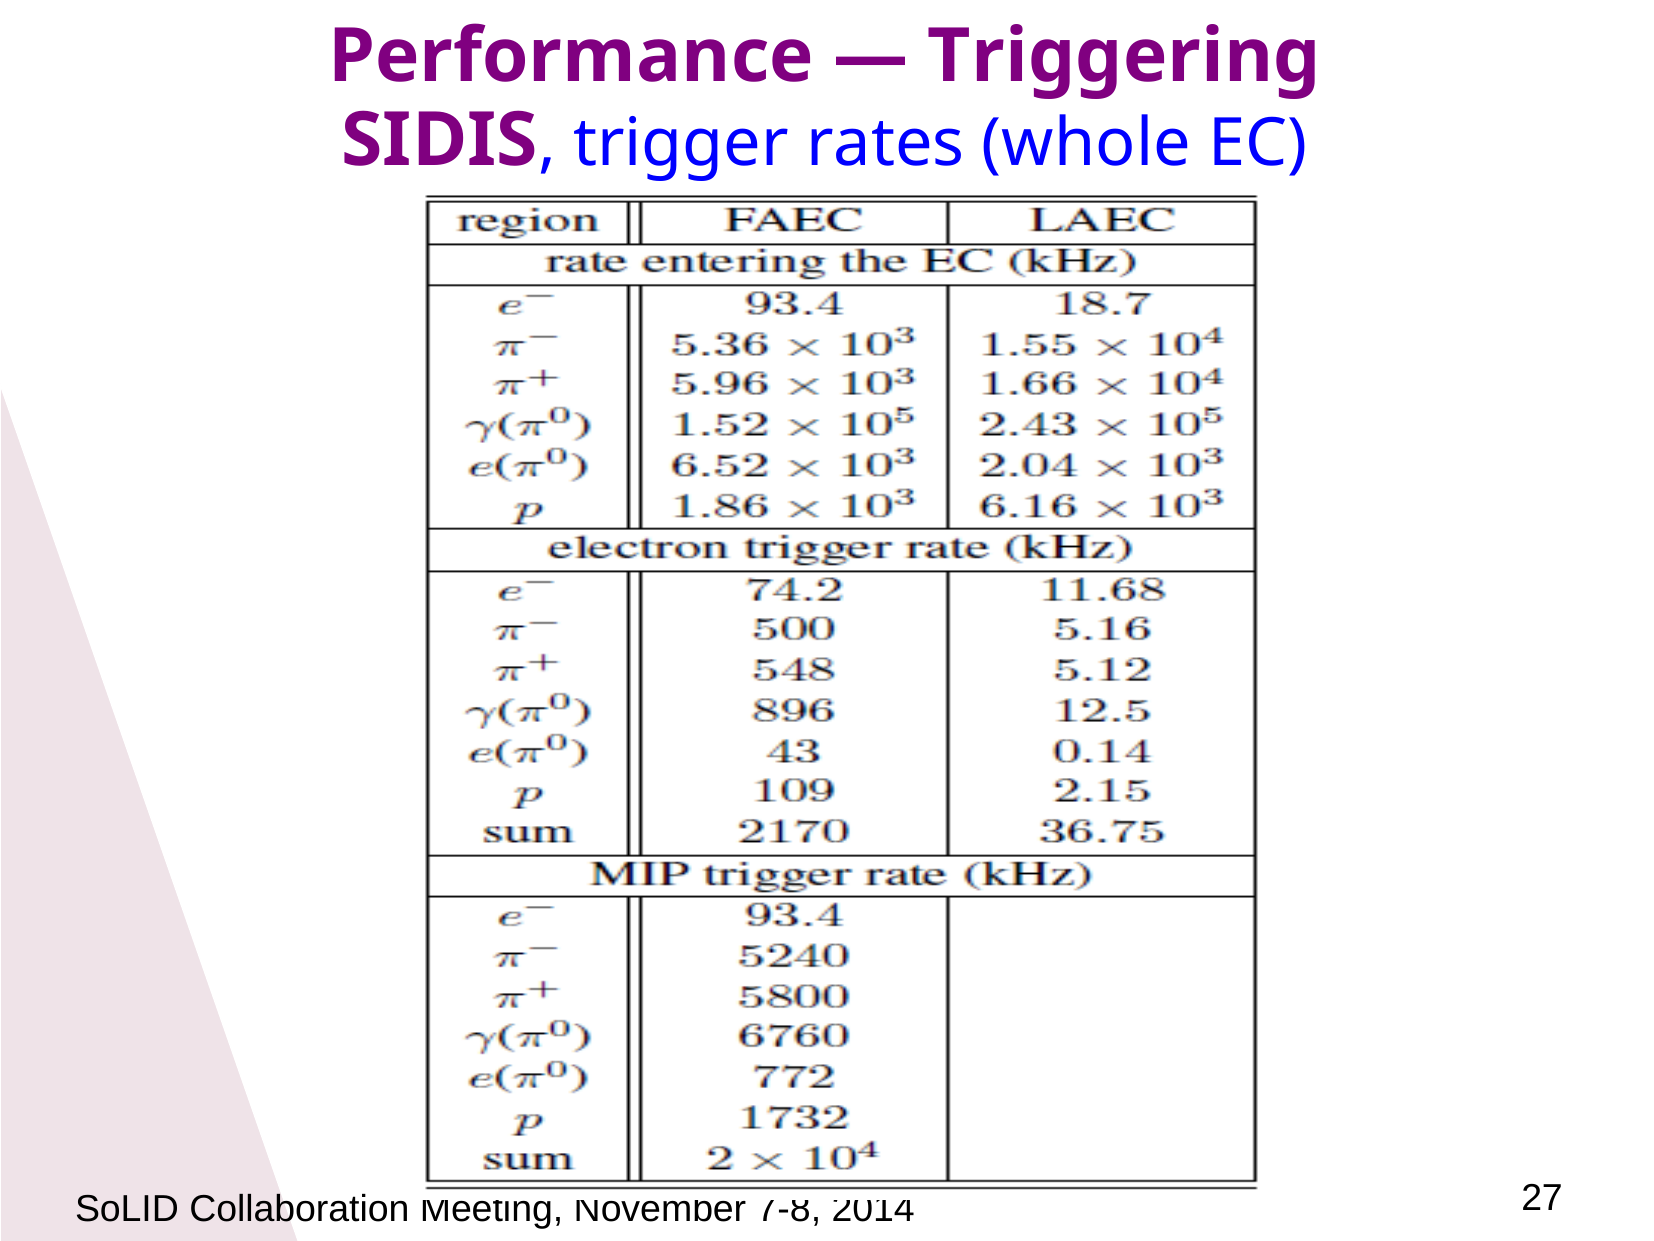

Performance ― Triggering
SIDIS, trigger rates (whole EC)
27